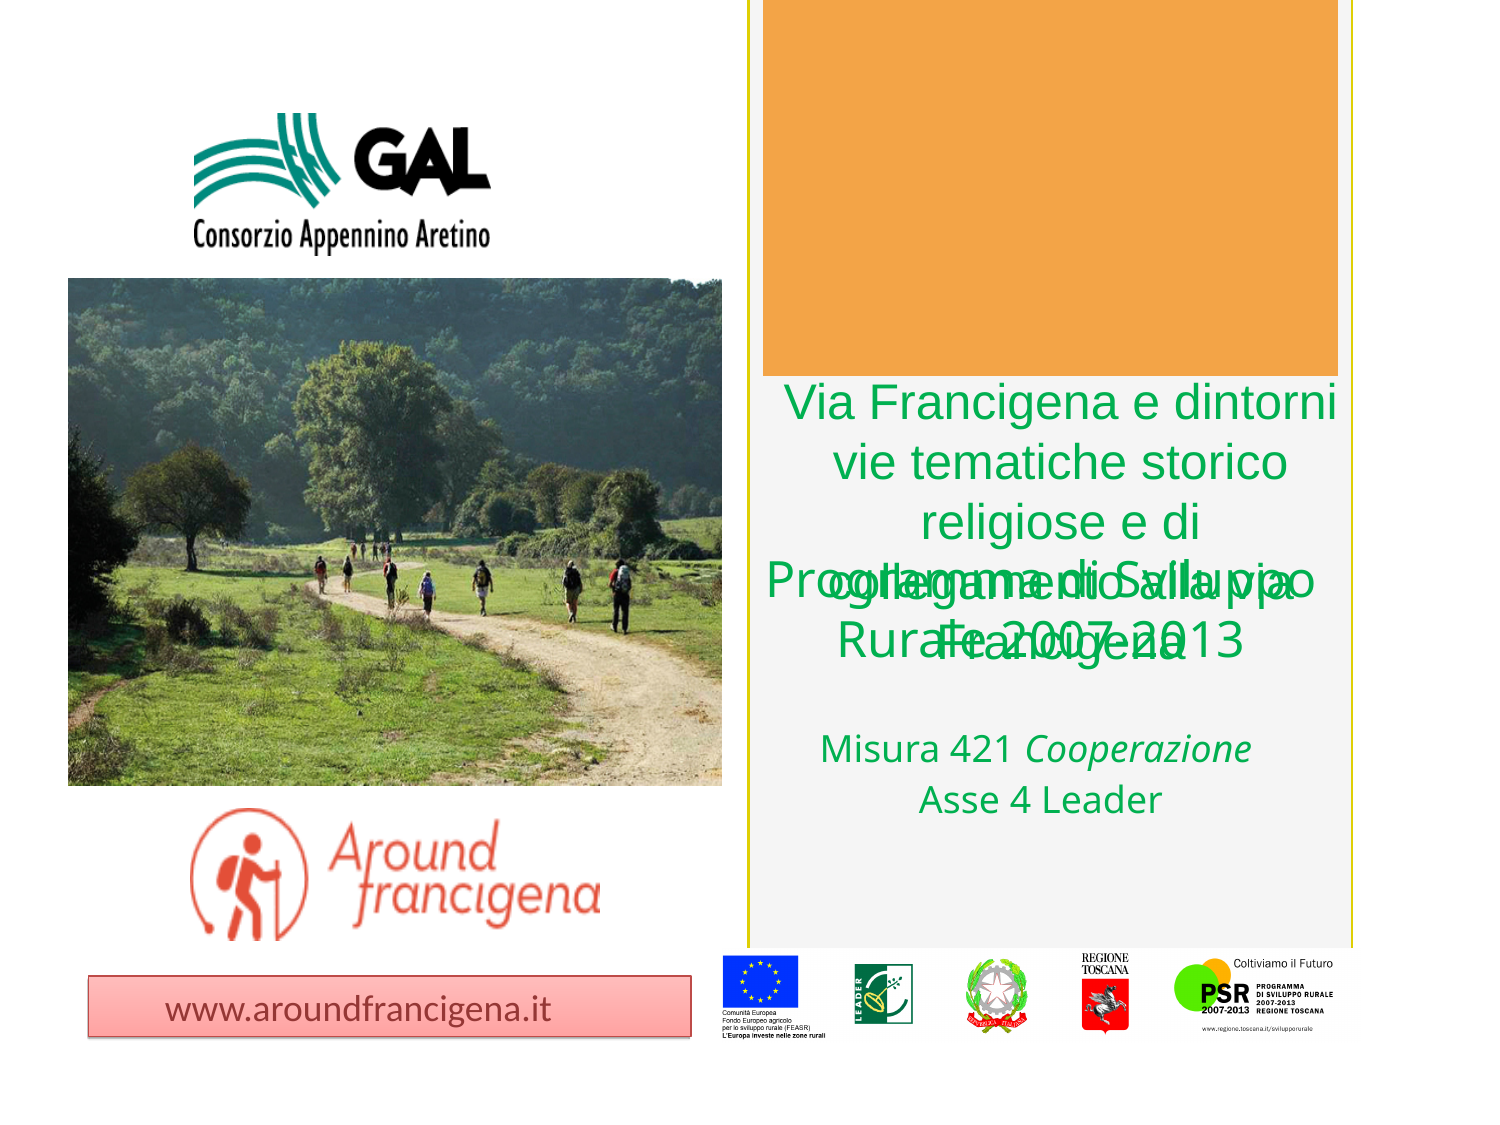

# Via Francigena e dintorni vie tematiche storico religiose e di collegamento alla via Francigena
Programma di Sviluppo Rurale 2007-2013
Misura 421 Cooperazione
Asse 4 Leader
www.aroundfrancigena.it